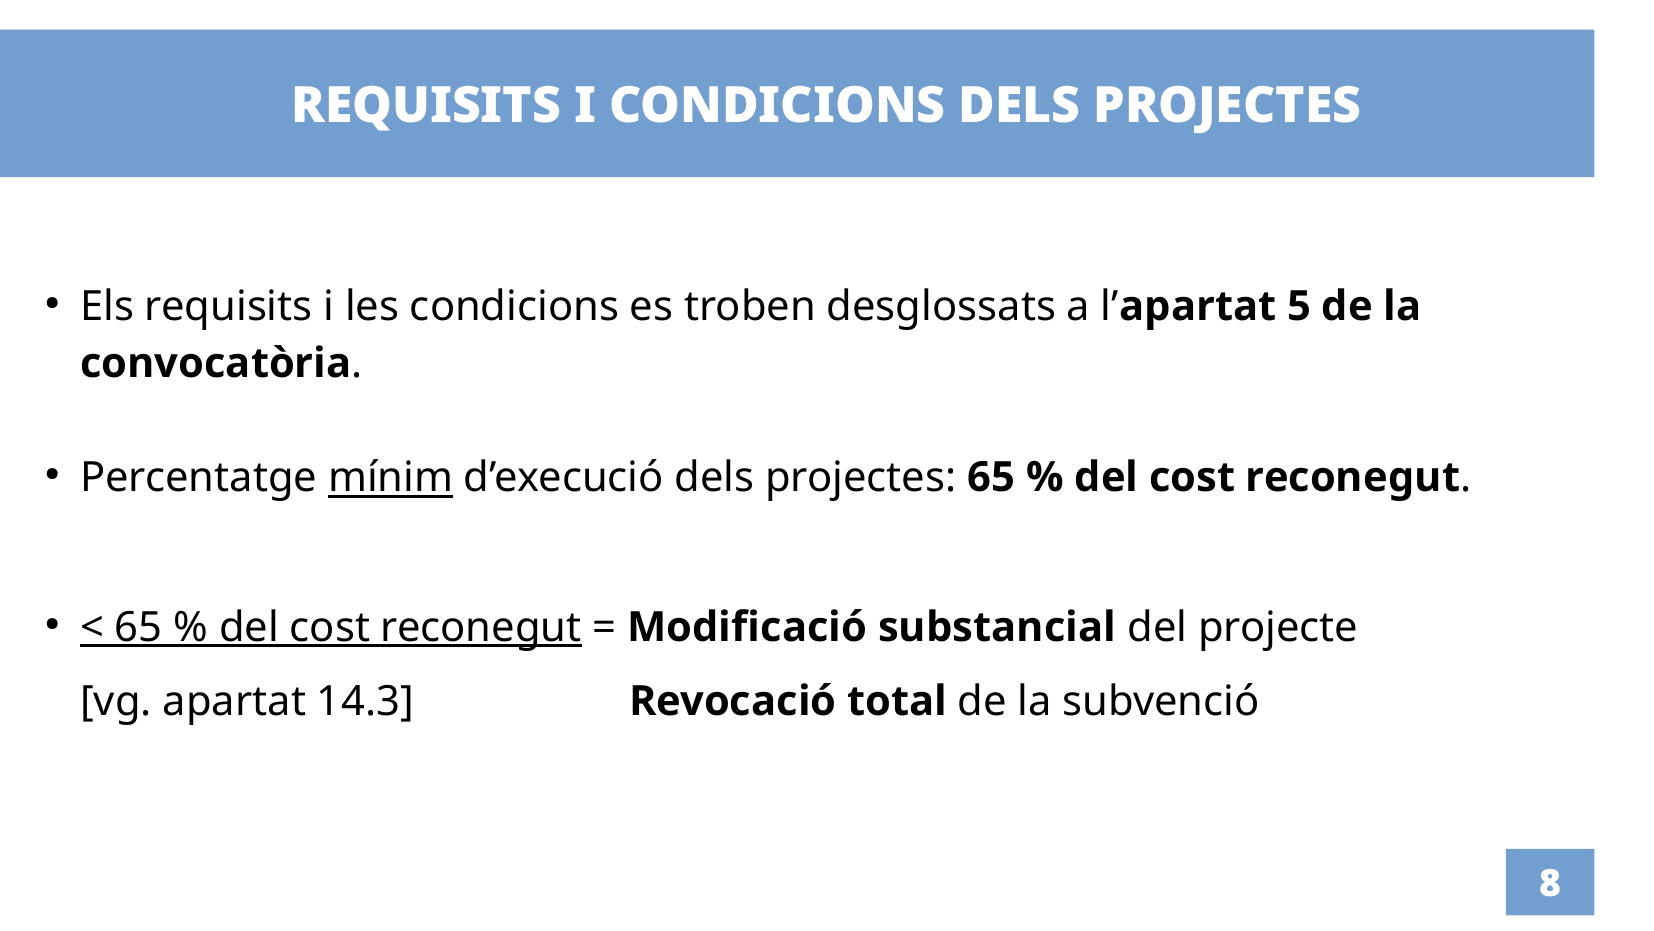

# REQUISITS I CONDICIONS DELS PROJECTES
Els requisits i les condicions es troben desglossats a l’apartat 5 de la convocatòria.
Percentatge mínim d’execució dels projectes: 65 % del cost reconegut.
< 65 % del cost reconegut = Modificació substancial del projecte
[vg. apartat 14.3] Revocació total de la subvenció
8